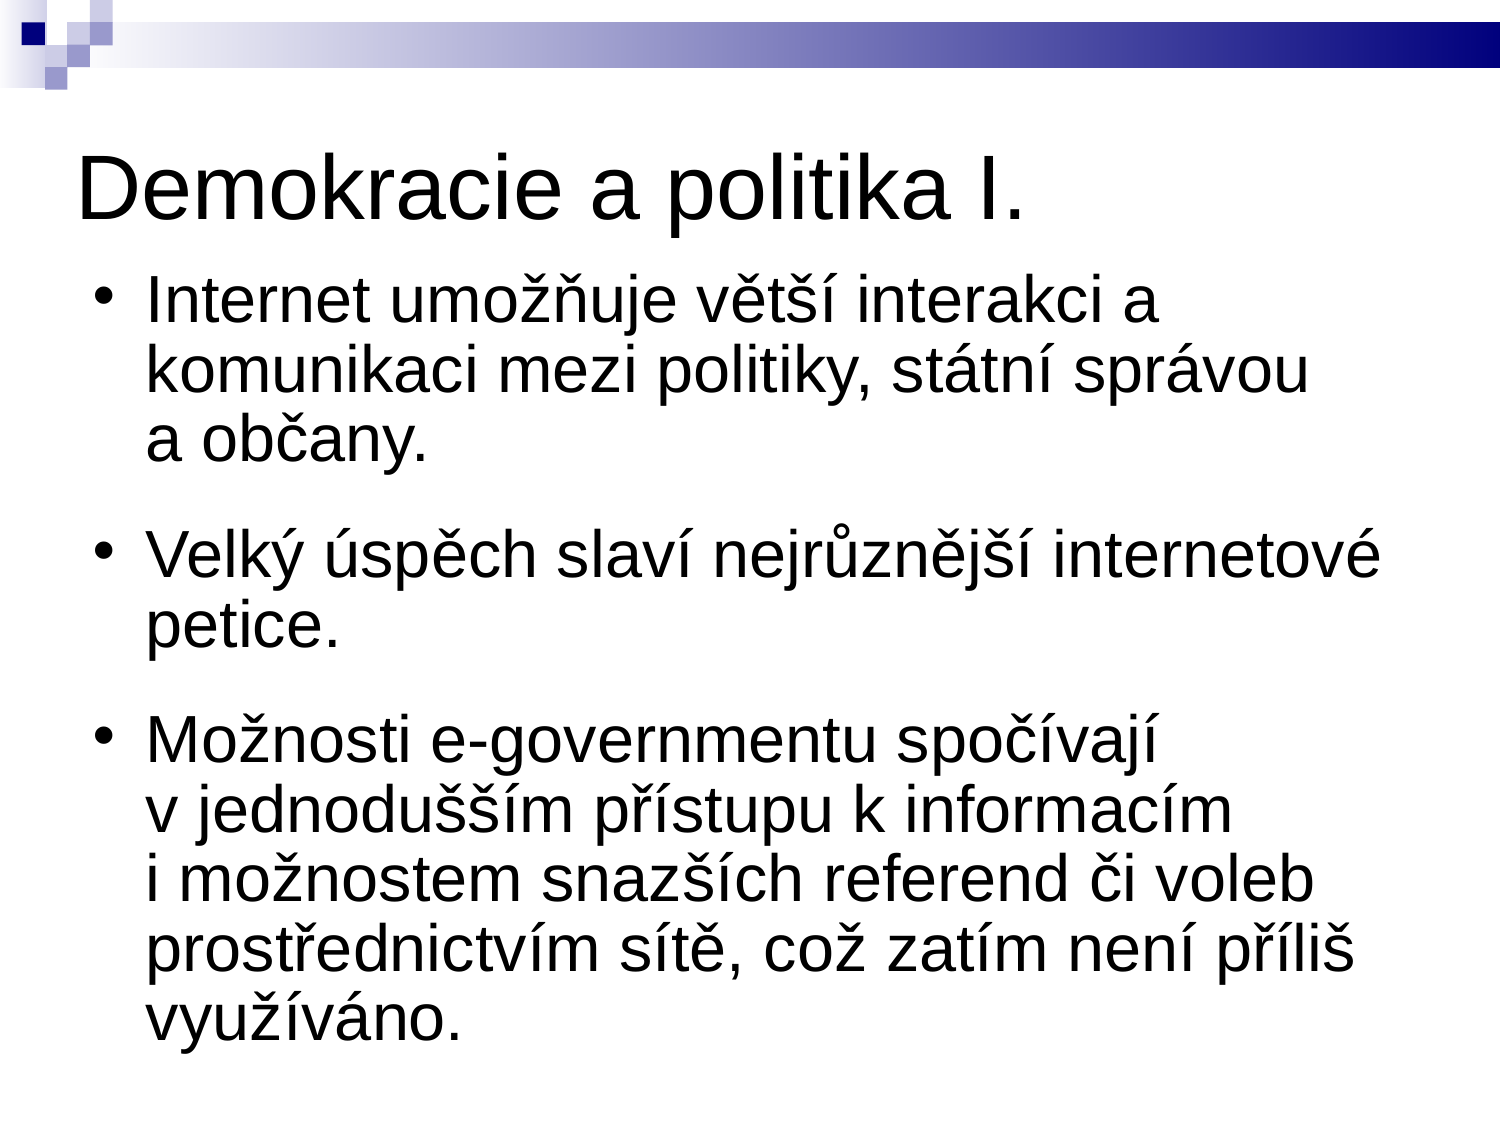

# Demokracie a politika I.
Internet umožňuje větší interakci a komunikaci mezi politiky, státní správou
a občany.
Velký úspěch slaví nejrůznější internetové petice.
Možnosti e-governmentu spočívají
v jednodušším přístupu k informacím
i možnostem snazších referend či voleb prostřednictvím sítě, což zatím není příliš využíváno.